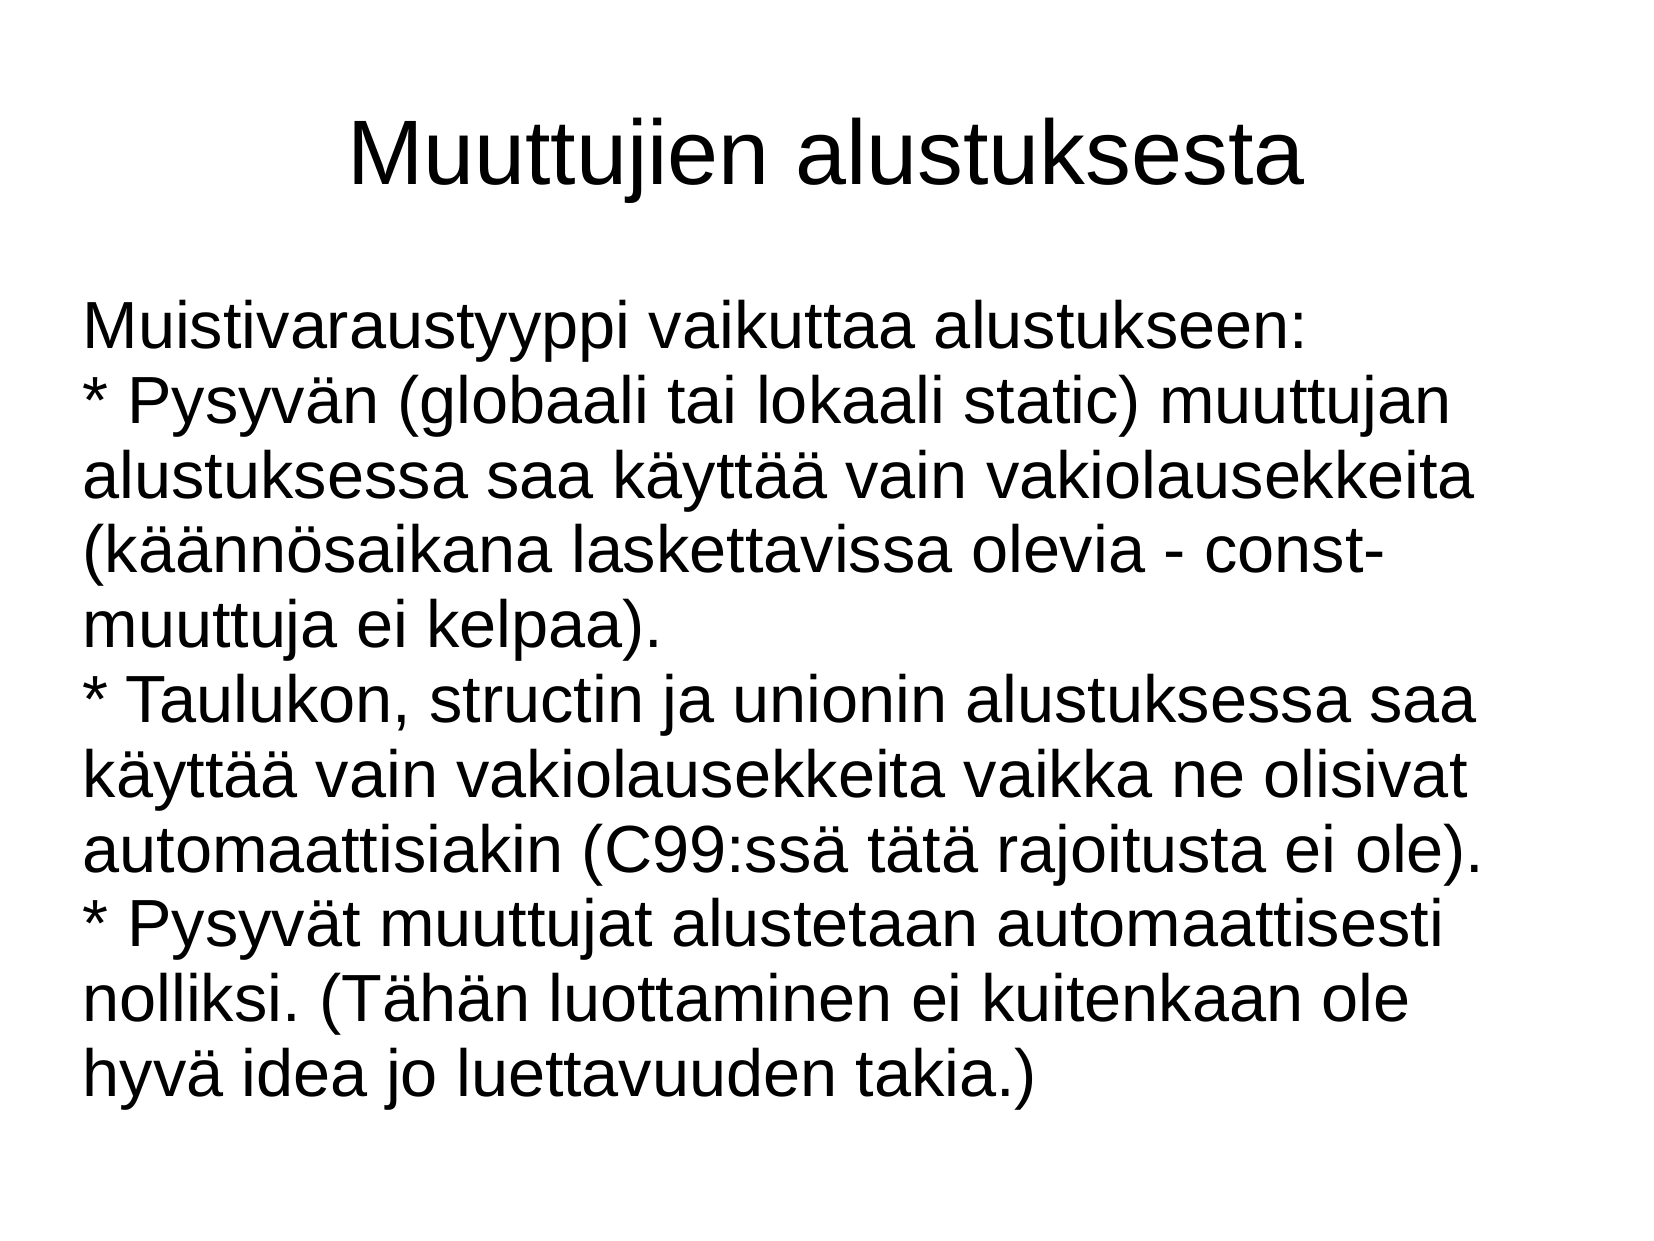

# Muuttujien alustuksesta
Muistivaraustyyppi vaikuttaa alustukseen:
* Pysyvän (globaali tai lokaali static) muuttujan alustuksessa saa käyttää vain vakiolausekkeita (käännösaikana laskettavissa olevia - const-muuttuja ei kelpaa).
* Taulukon, structin ja unionin alustuksessa saa käyttää vain vakiolausekkeita vaikka ne olisivat automaattisiakin (C99:ssä tätä rajoitusta ei ole).
* Pysyvät muuttujat alustetaan automaattisesti nolliksi. (Tähän luottaminen ei kuitenkaan ole hyvä idea jo luettavuuden takia.)